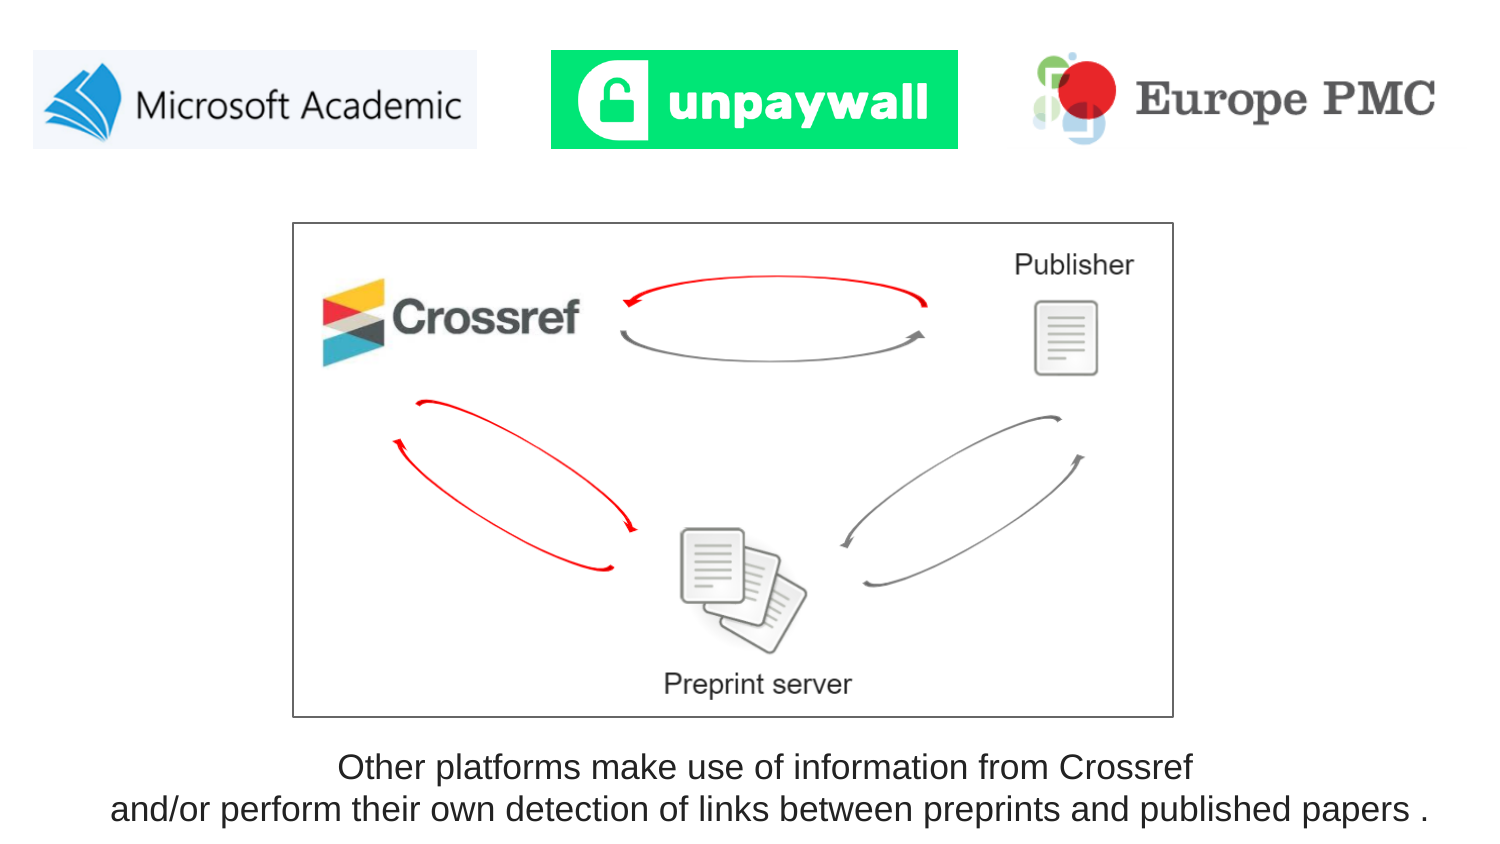

Other platforms make use of information from Crossref
and/or perform their own detection of links between preprints and published papers .